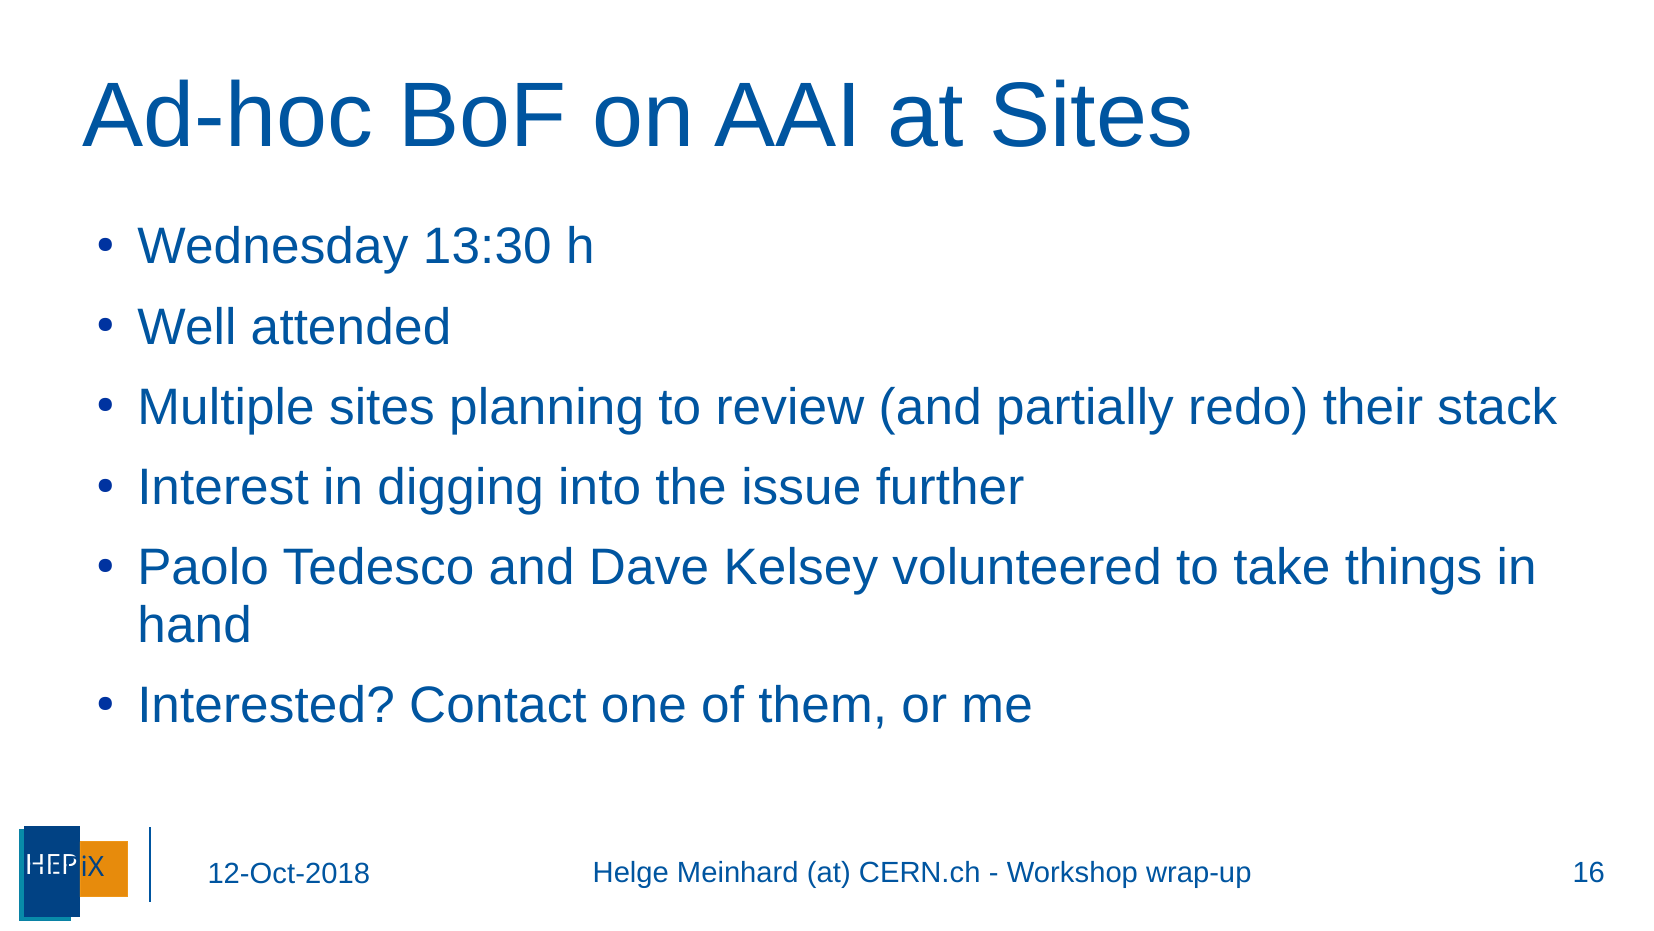

# Ad-hoc BoF on AAI at Sites
Wednesday 13:30 h
Well attended
Multiple sites planning to review (and partially redo) their stack
Interest in digging into the issue further
Paolo Tedesco and Dave Kelsey volunteered to take things in hand
Interested? Contact one of them, or me
Helge Meinhard (at) CERN.ch - Workshop wrap-up
16
12-Oct-2018